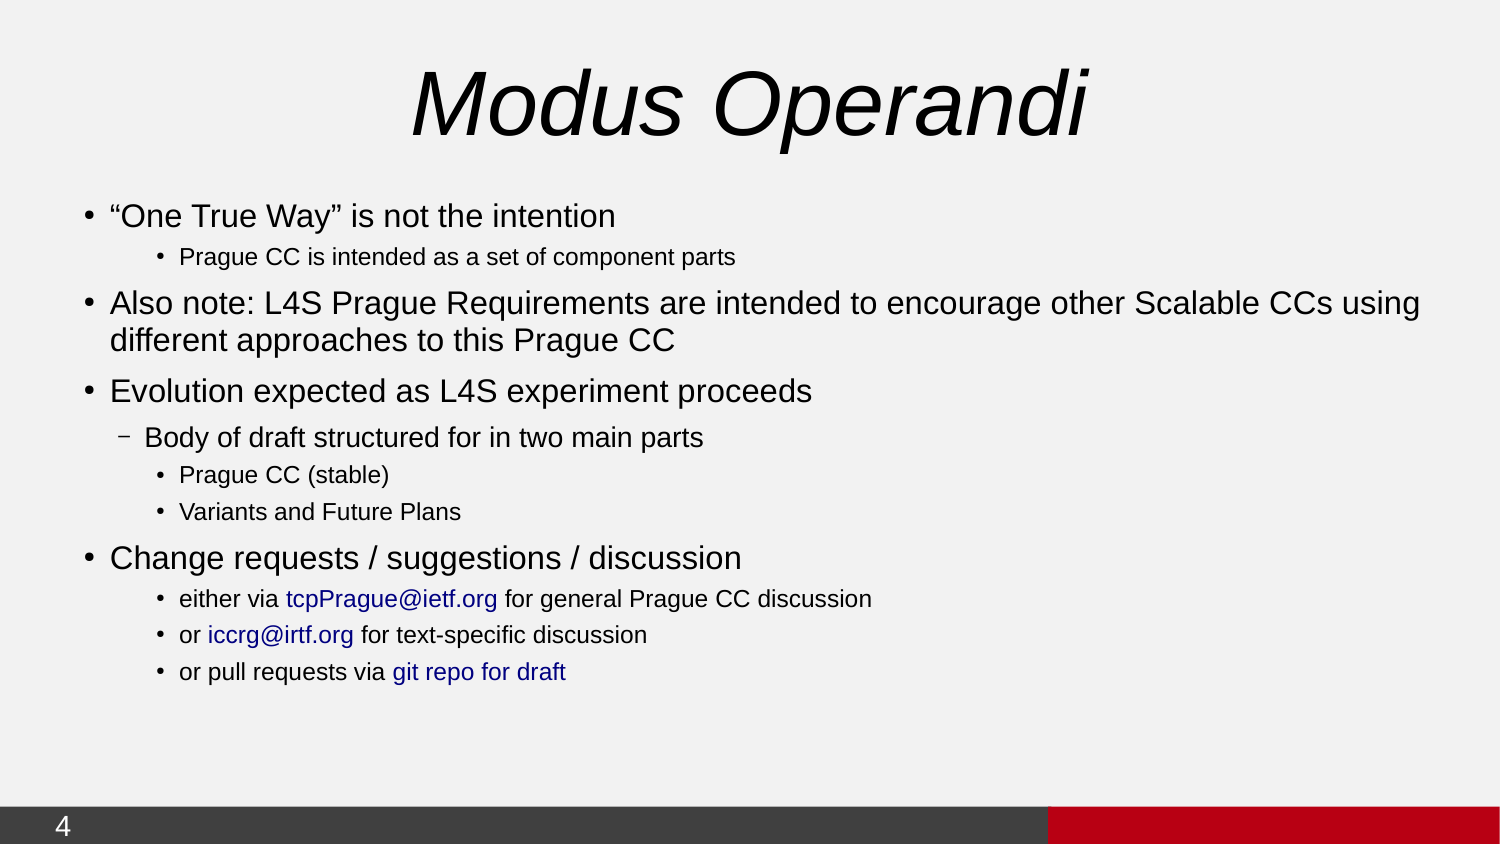

# Modus Operandi
“One True Way” is not the intention
Prague CC is intended as a set of component parts
Also note: L4S Prague Requirements are intended to encourage other Scalable CCs using different approaches to this Prague CC
Evolution expected as L4S experiment proceeds
Body of draft structured for in two main parts
Prague CC (stable)
Variants and Future Plans
Change requests / suggestions / discussion
either via tcpPrague@ietf.org for general Prague CC discussion
or iccrg@irtf.org for text-specific discussion
or pull requests via git repo for draft
4